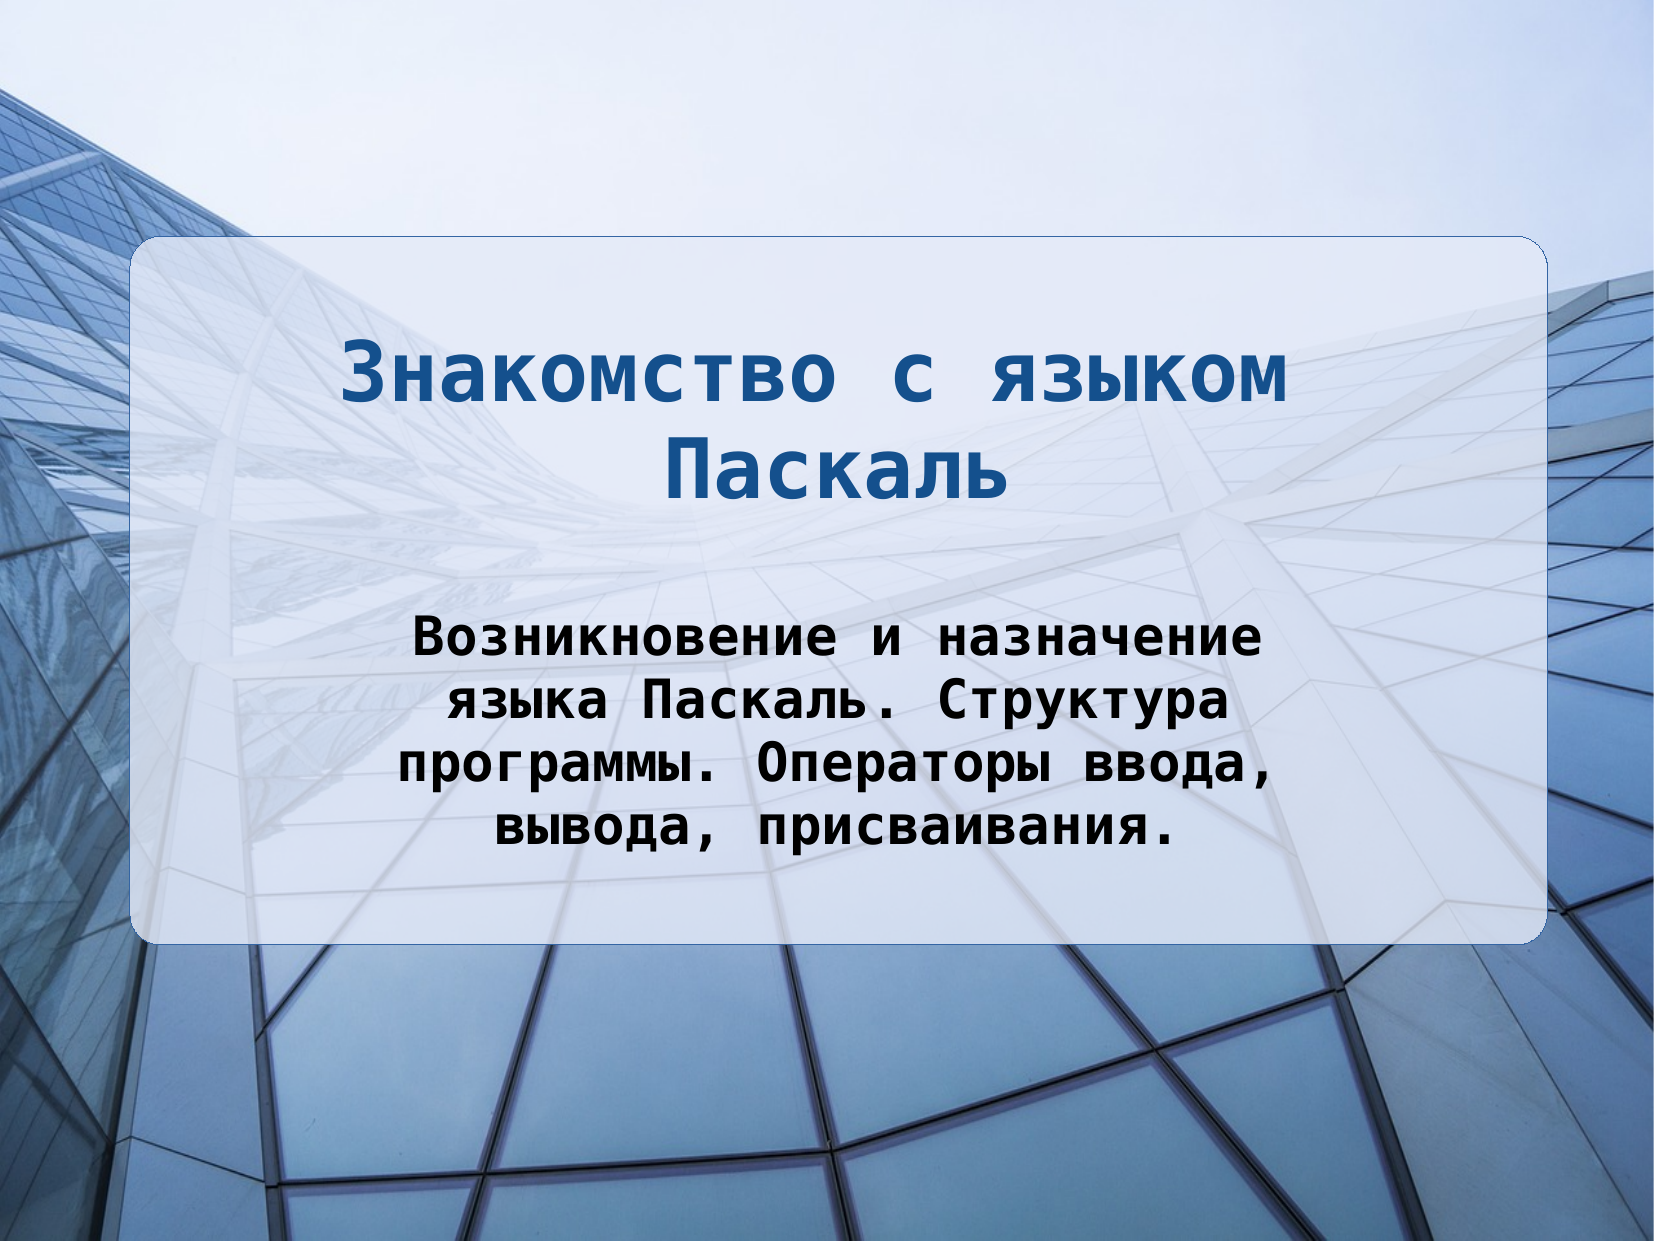

Знакомство с языком
Паскаль
Возникновение и назначение языка Паскаль. Структура программы. Операторы ввода, вывода, присваивания.